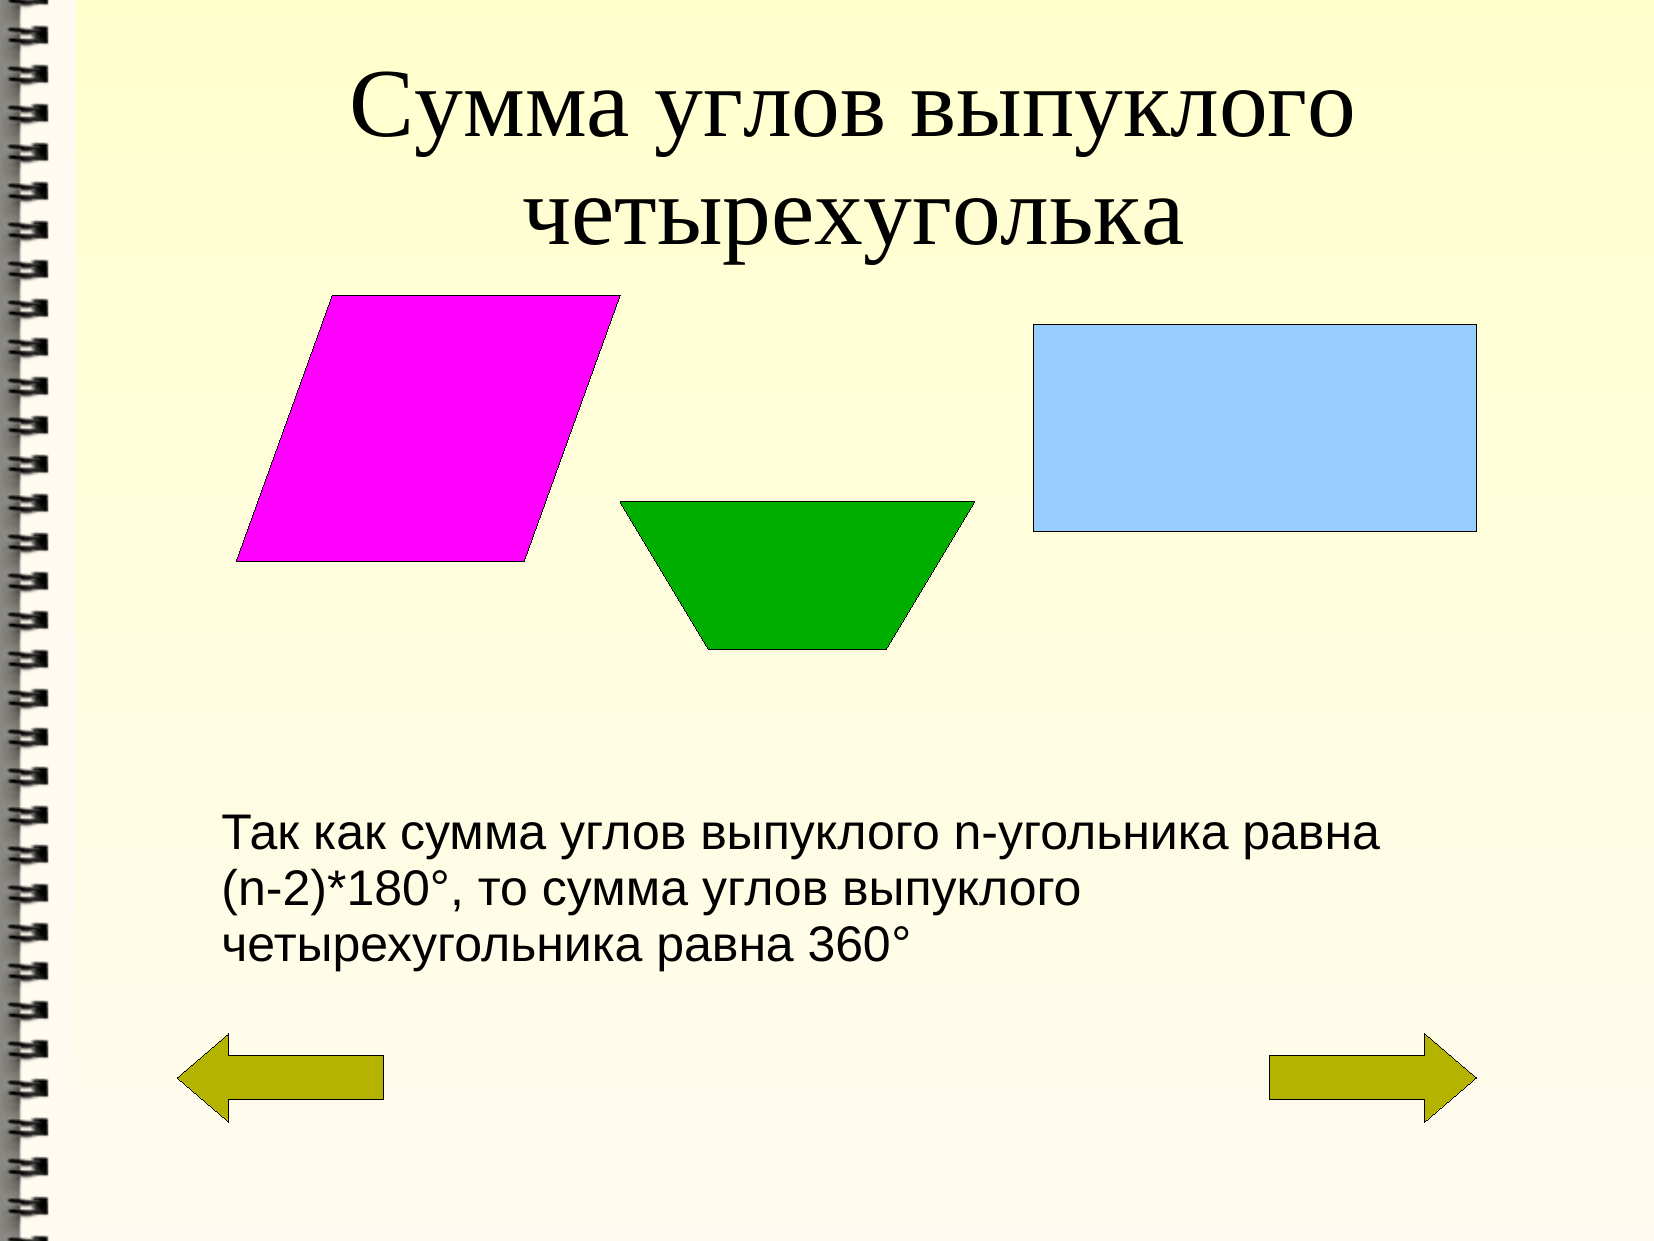

# Сумма углов выпуклого четырехуголька
Так как сумма углов выпуклого n-угольника равна
(n-2)*180°, то сумма углов выпуклого четырехугольника равна 360°